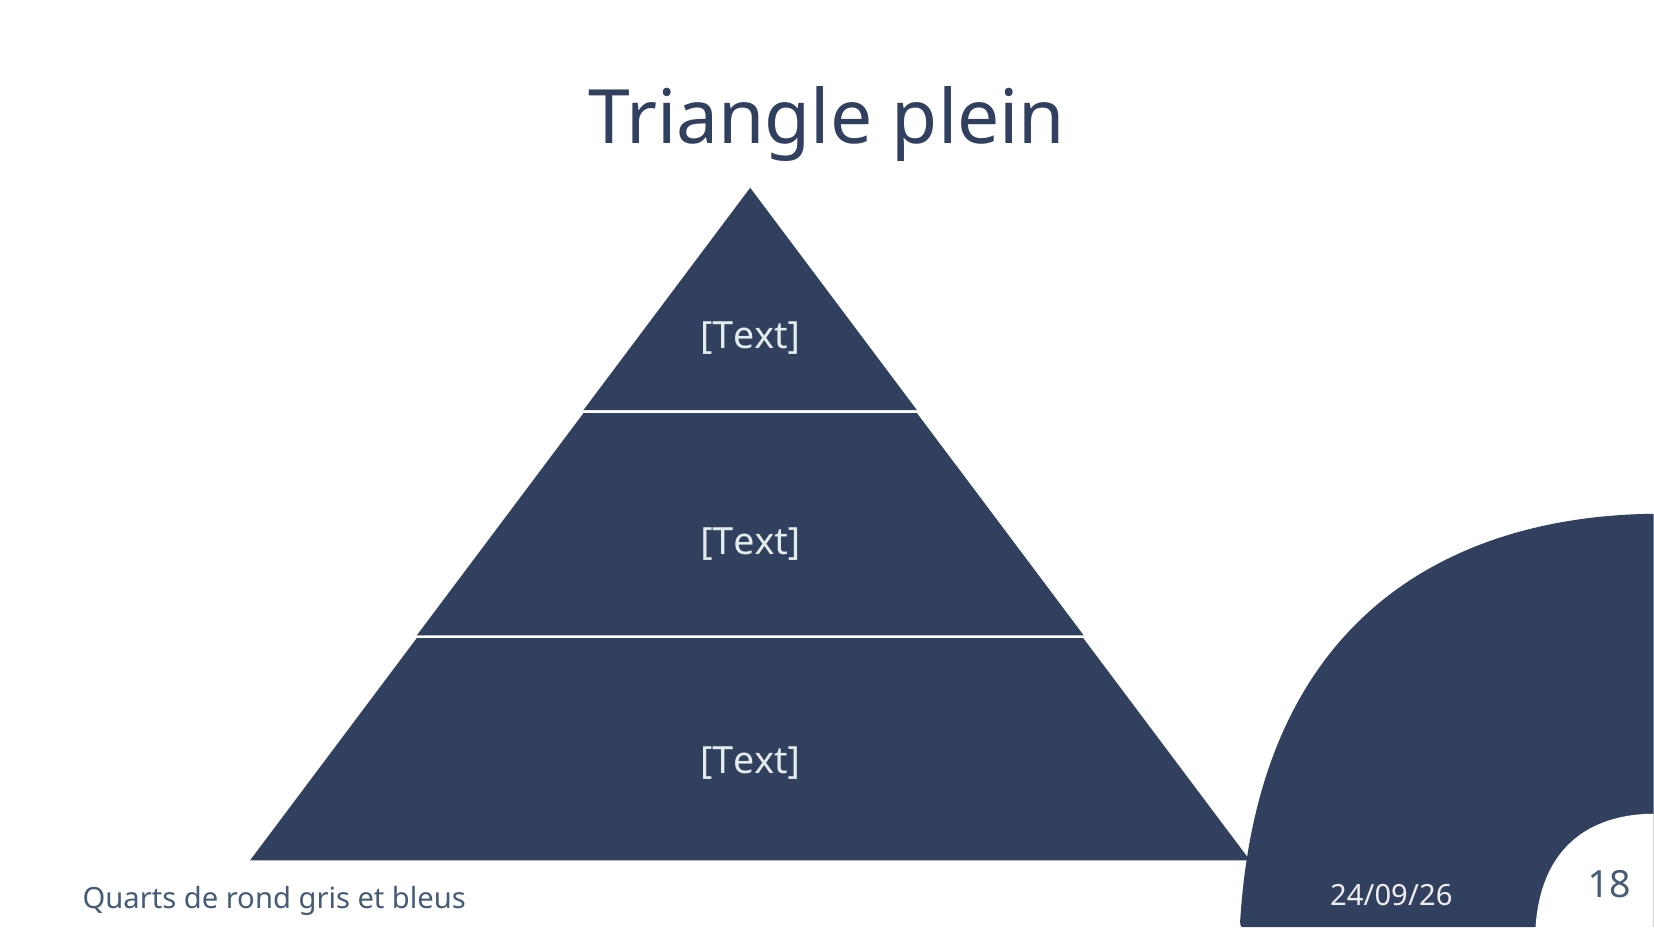

# Triangle plein
[Text]
[Text]
[Text]
18
Quarts de rond gris et bleus